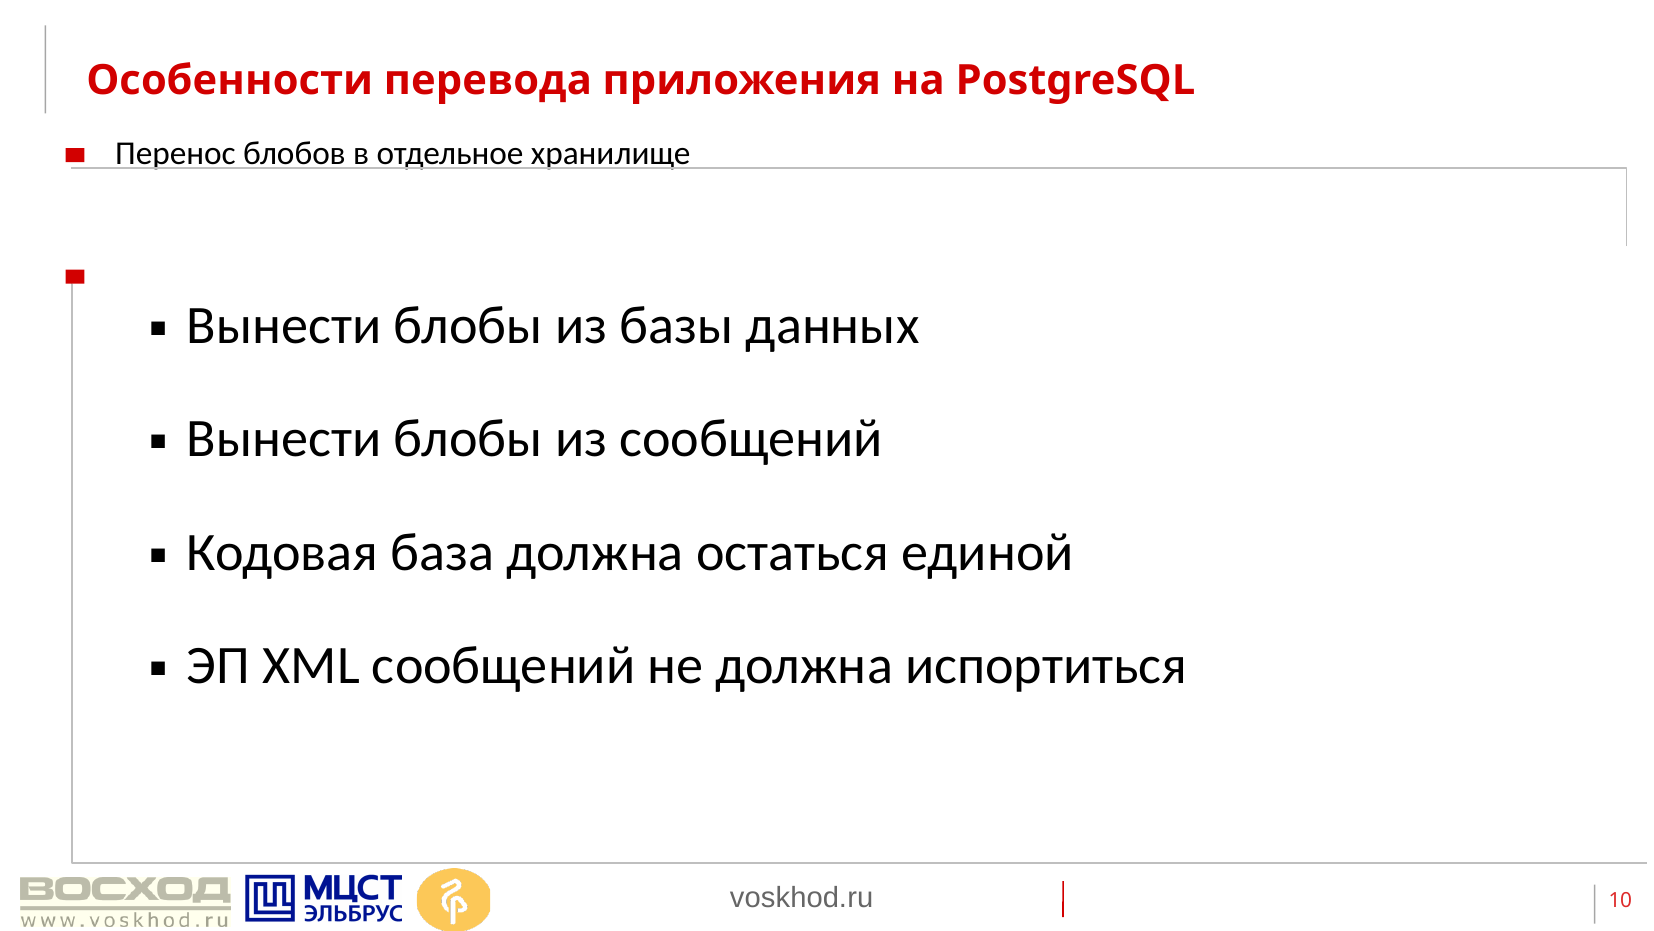

# Особенности перевода приложения на PostgreSQL
Перенос блобов в отдельное хранилище
Вынести блобы из базы данных
Вынести блобы из сообщений
Кодовая база должна остаться единой
ЭП XML сообщений не должна испортиться